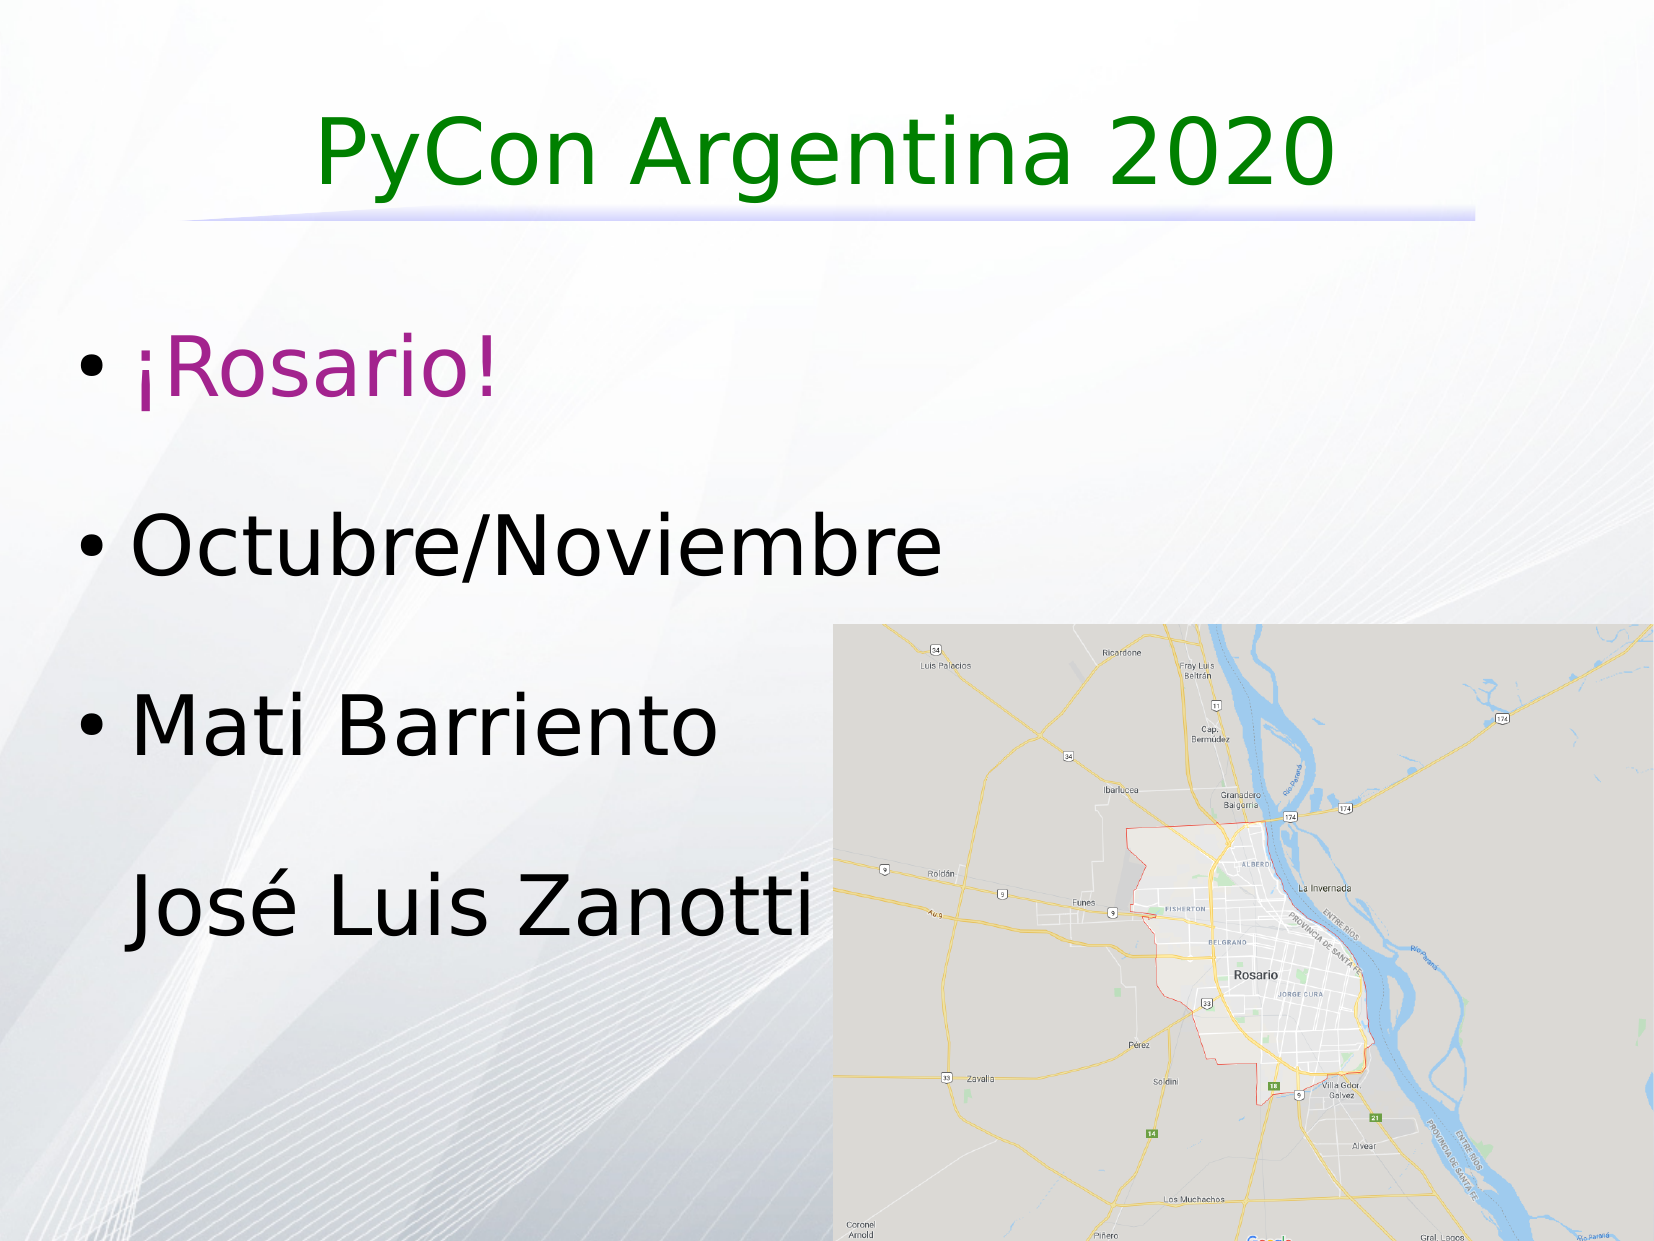

# PyCon Argentina 2020
¡Rosario!
Octubre/Noviembre
Mati Barriento
José Luis Zanotti